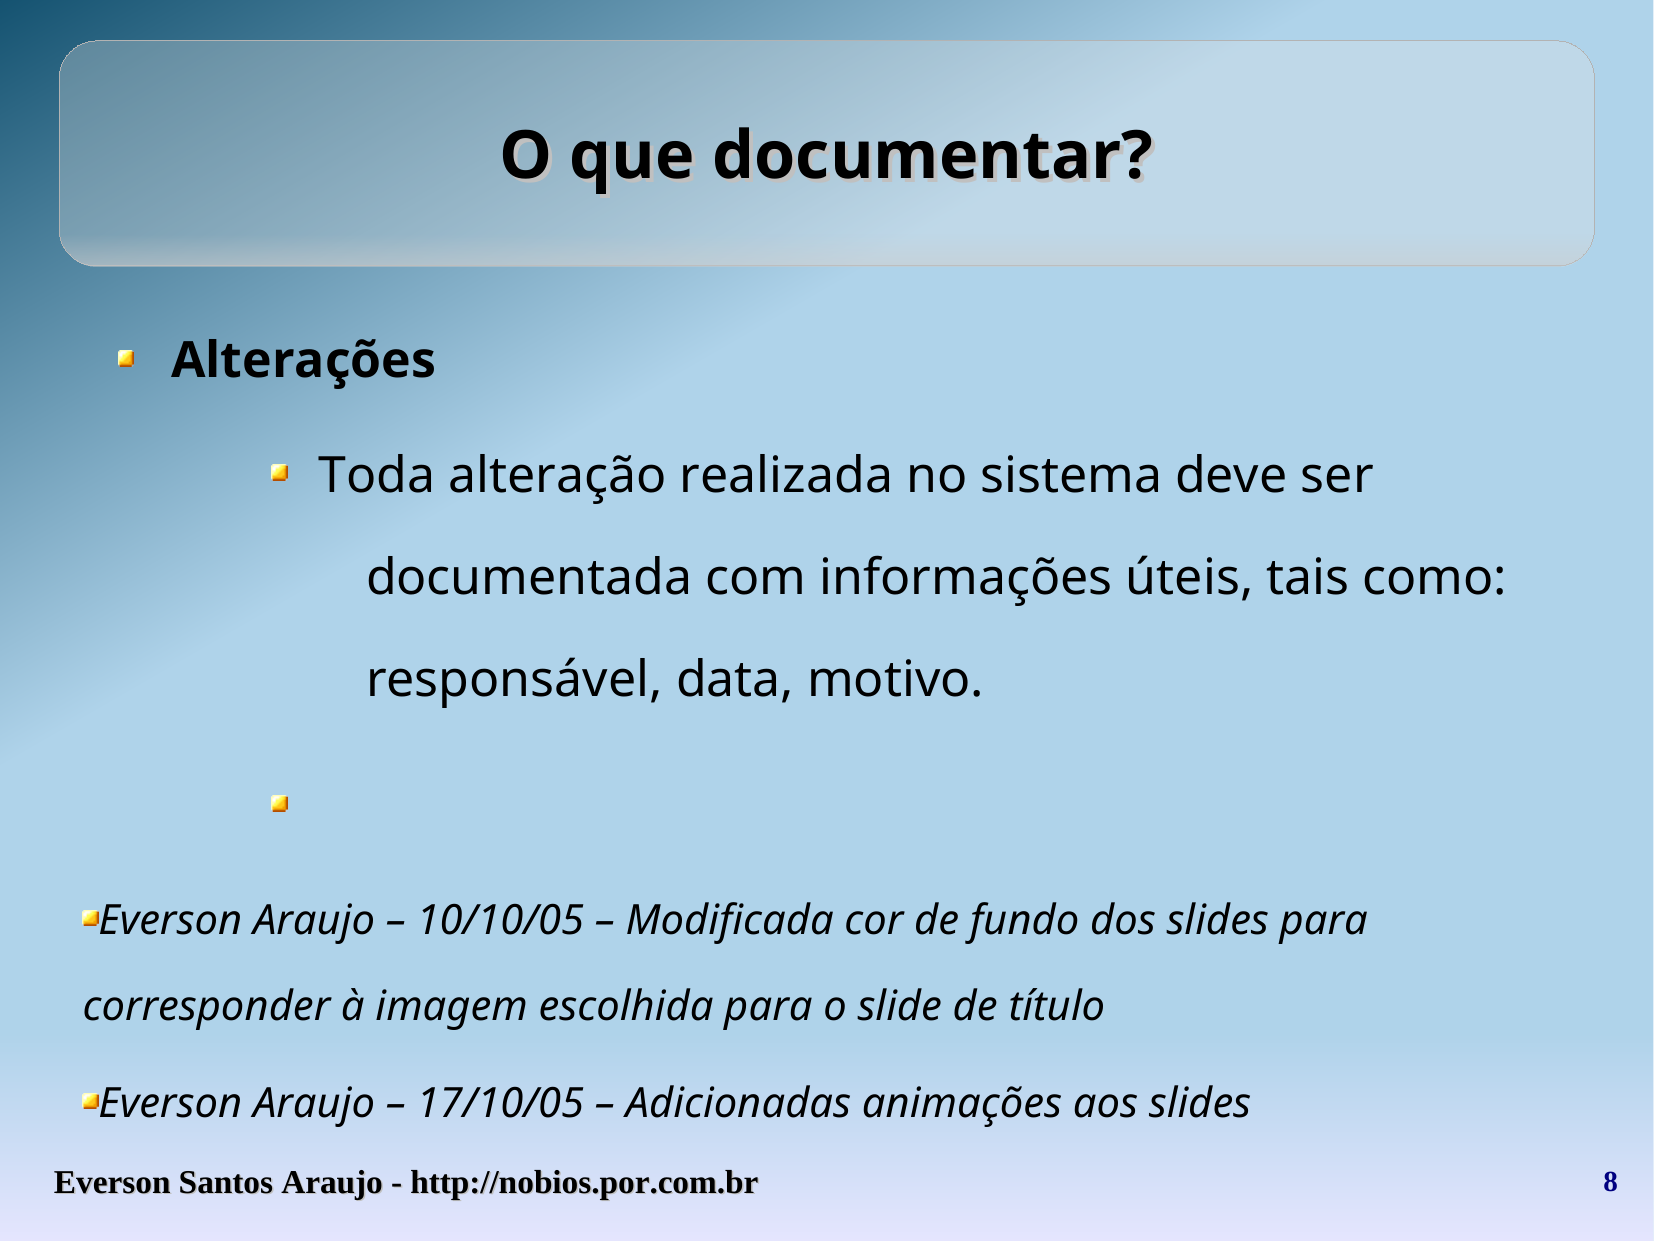

# O que documentar?
Alterações
Toda alteração realizada no sistema deve ser documentada com informações úteis, tais como: responsável, data, motivo.
Everson Araujo – 10/10/05 – Modificada cor de fundo dos slides para corresponder à imagem escolhida para o slide de título
Everson Araujo – 17/10/05 – Adicionadas animações aos slides
Everson Santos Araujo - http://nobios.por.com.br
8